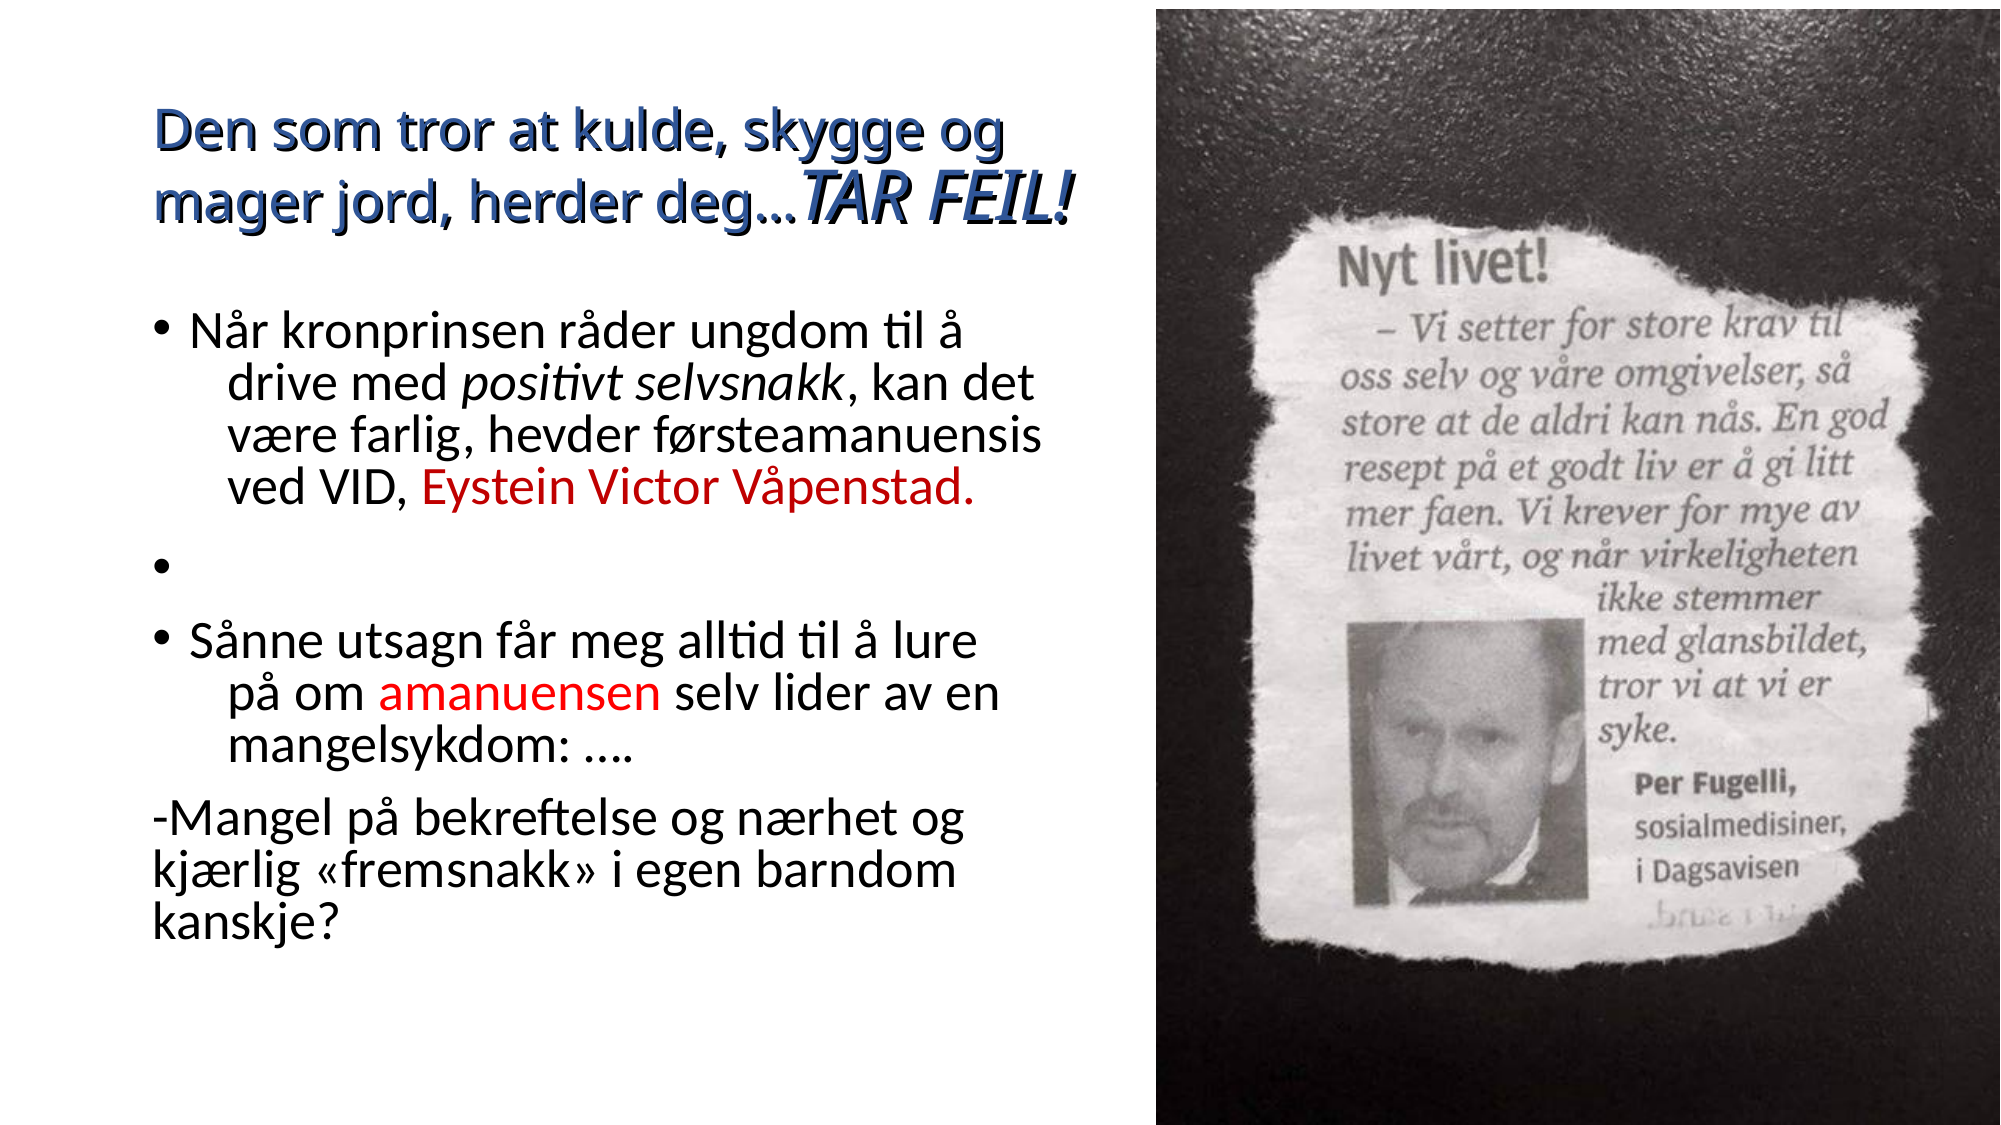

# Den som tror at kulde, skygge og mager jord, herder deg…TAR FEIL!
Når kronprinsen råder ungdom til å drive med positivt selvsnakk, kan det være farlig, hevder førsteamanuensis ved VID, Eystein Victor Våpenstad.
Sånne utsagn får meg alltid til å lure på om amanuensen selv lider av en mangelsykdom: ….
-Mangel på bekreftelse og nærhet og kjærlig «fremsnakk» i egen barndom kanskje?